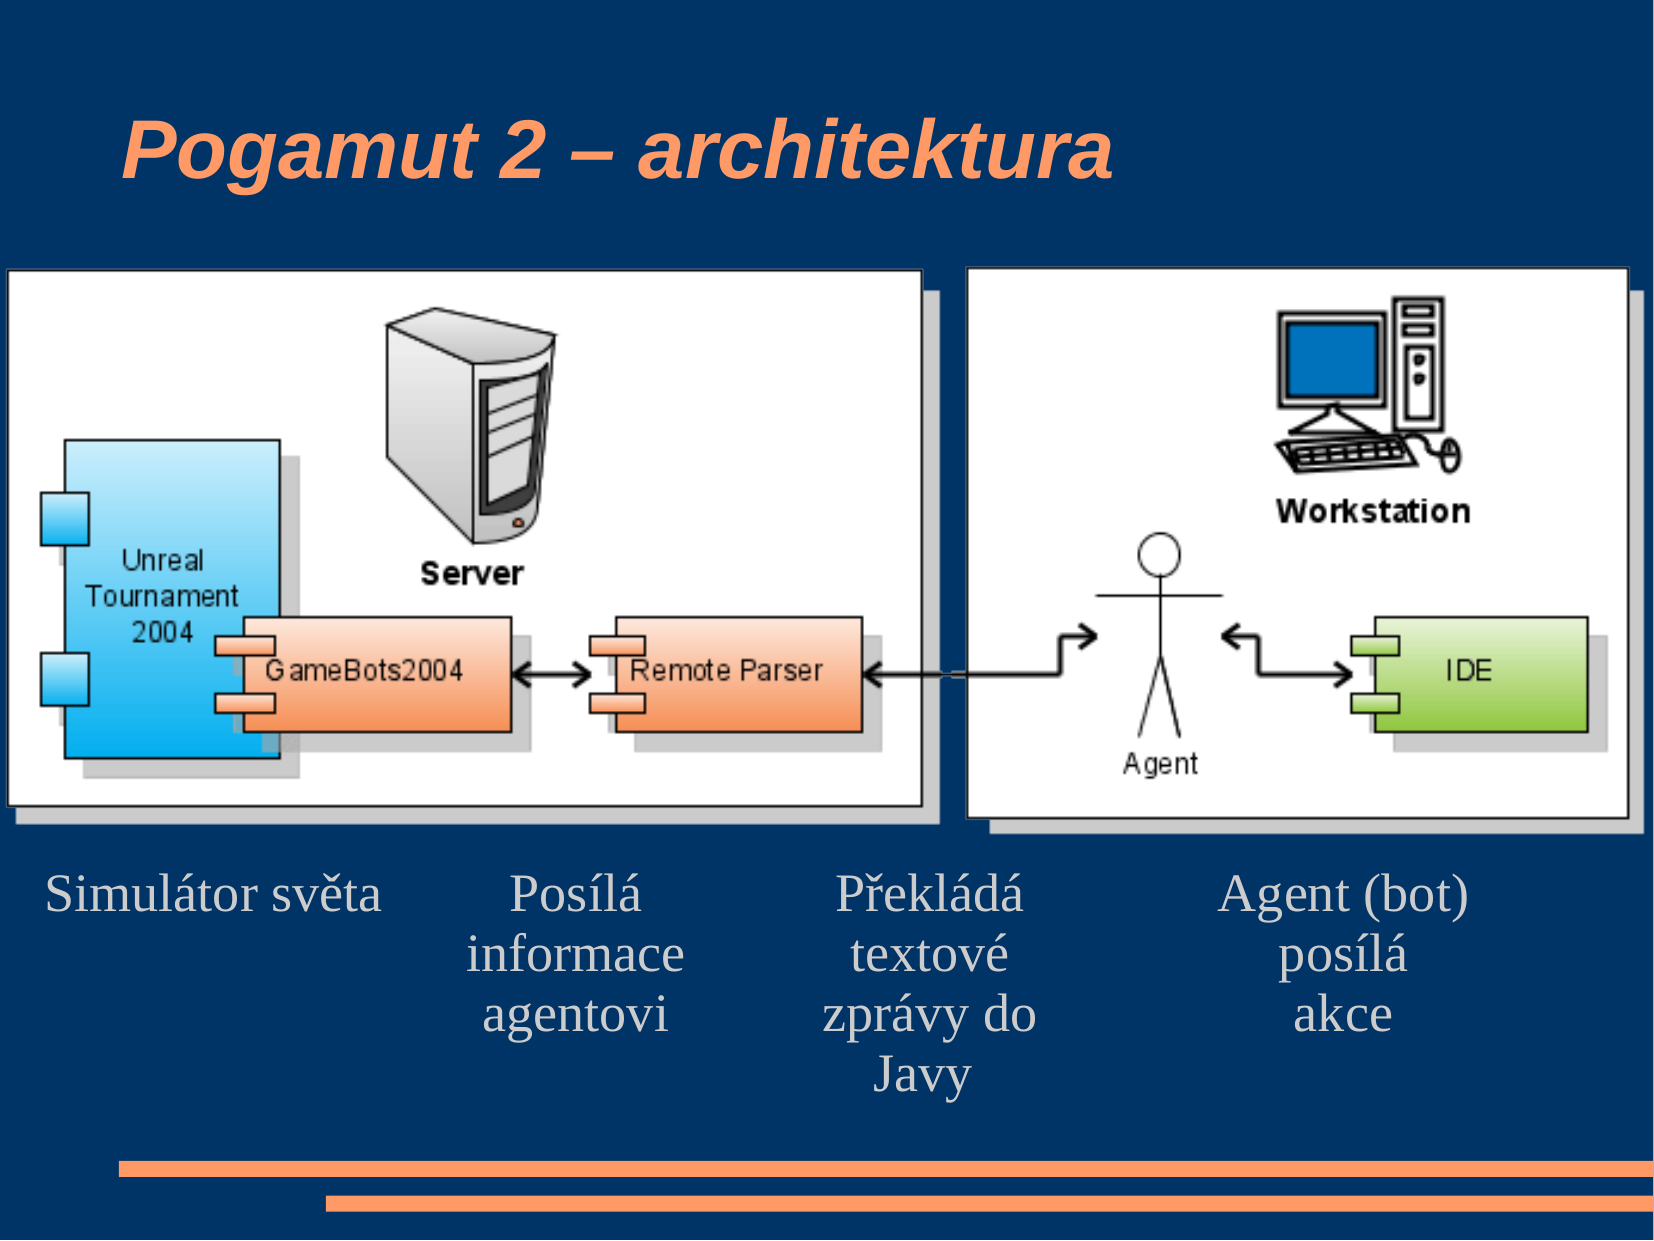

# Pogamut 2 – architektura
Simulátor světa
Posílá informace agentovi
Překládá textové zprávy do Javy
Agent (bot) posílá
akce